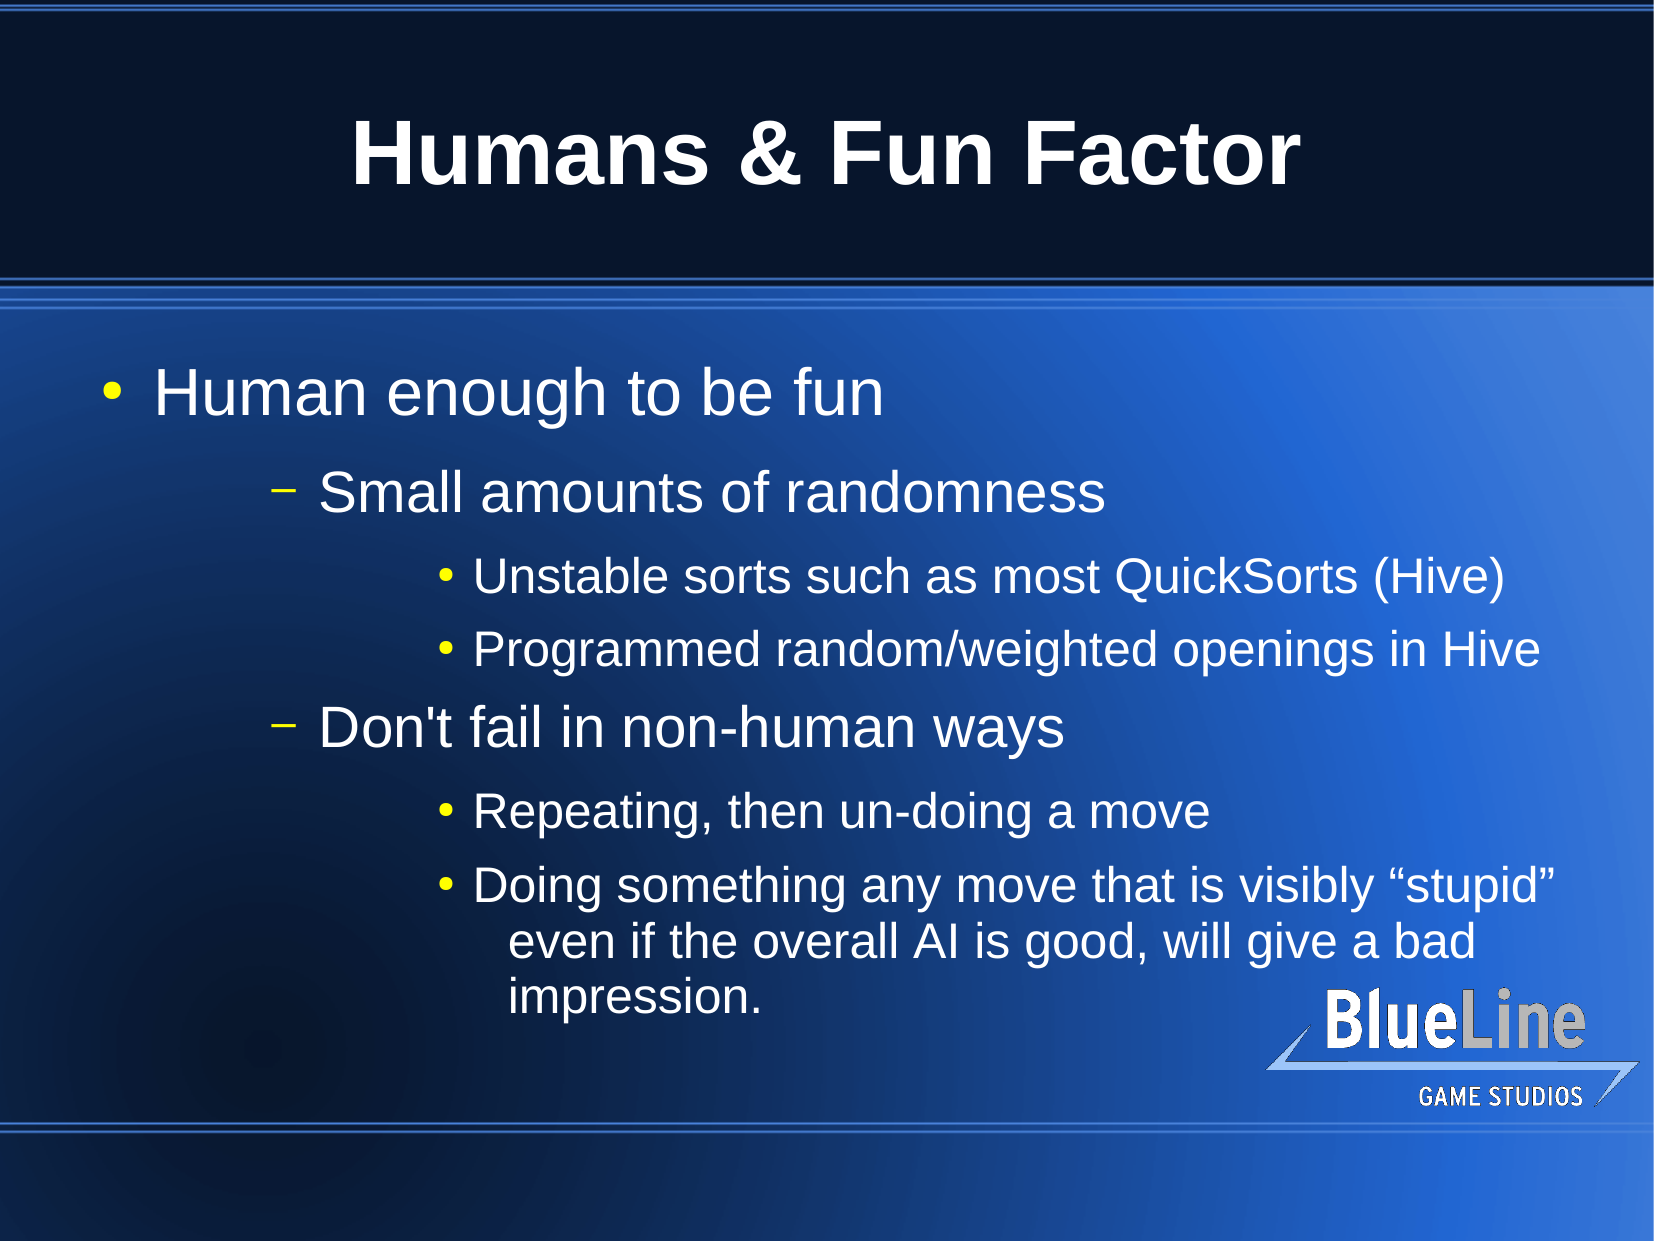

# Humans & Fun Factor
Human enough to be fun
Small amounts of randomness
Unstable sorts such as most QuickSorts (Hive)
Programmed random/weighted openings in Hive
Don't fail in non-human ways
Repeating, then un-doing a move
Doing something any move that is visibly “stupid” even if the overall AI is good, will give a bad impression.